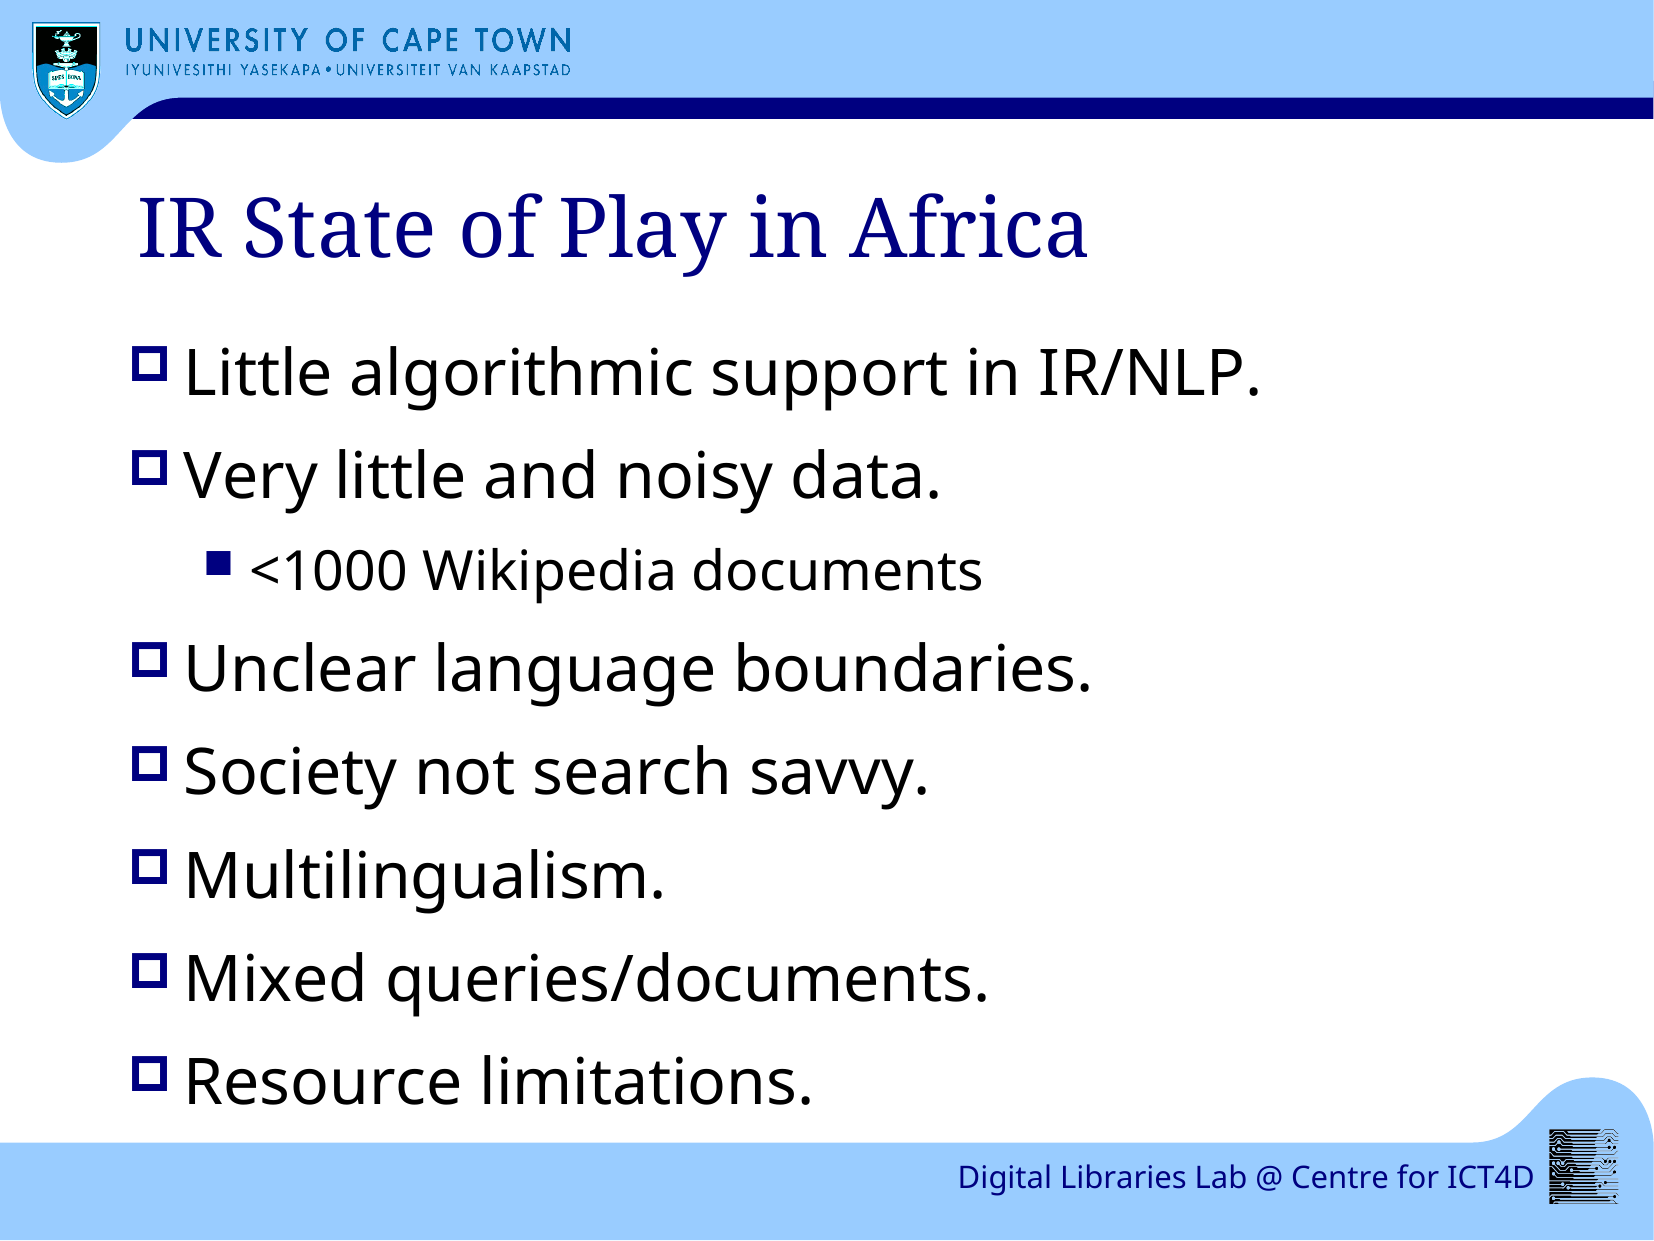

# IR State of Play in Africa
Little algorithmic support in IR/NLP.
Very little and noisy data.
<1000 Wikipedia documents
Unclear language boundaries.
Society not search savvy.
Multilingualism.
Mixed queries/documents.
Resource limitations.